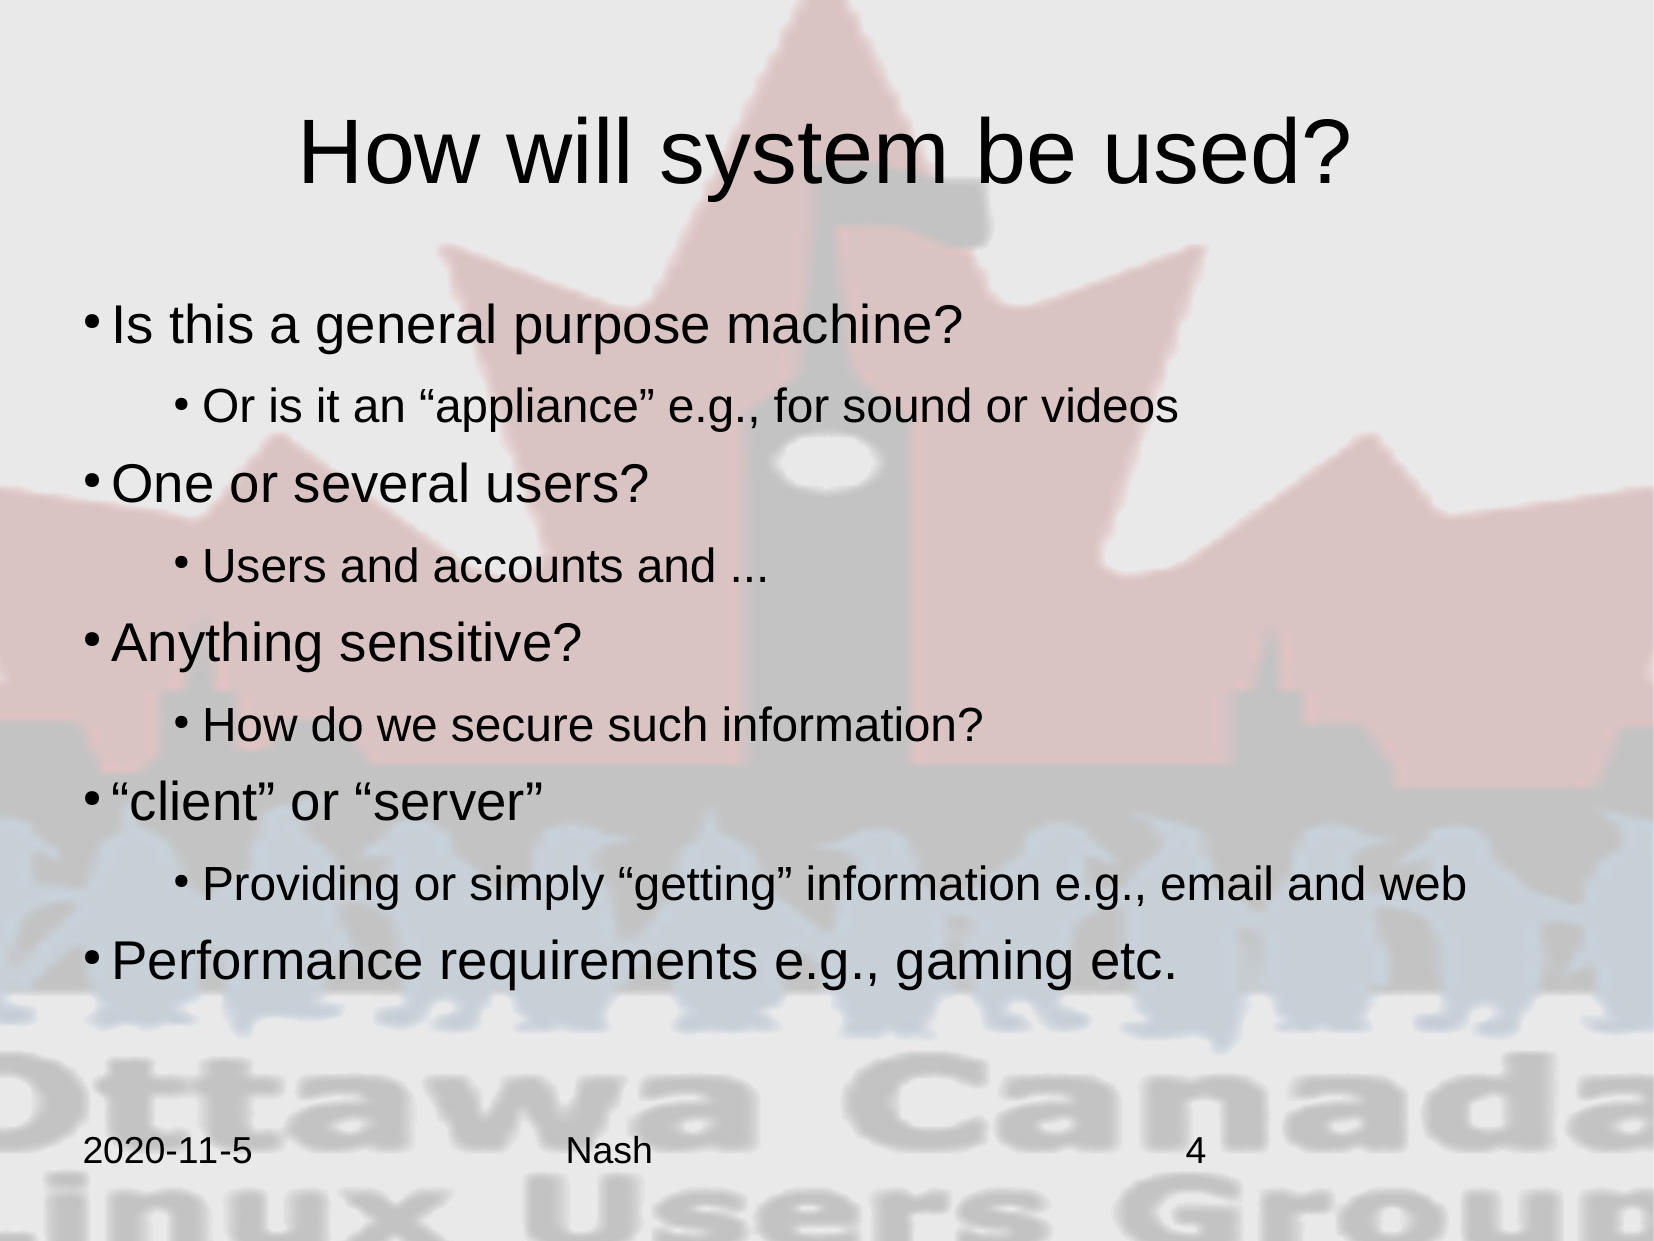

# How will system be used?
Is this a general purpose machine?
Or is it an “appliance” e.g., for sound or videos
One or several users?
Users and accounts and ...
Anything sensitive?
How do we secure such information?
“client” or “server”
Providing or simply “getting” information e.g., email and web
Performance requirements e.g., gaming etc.
4